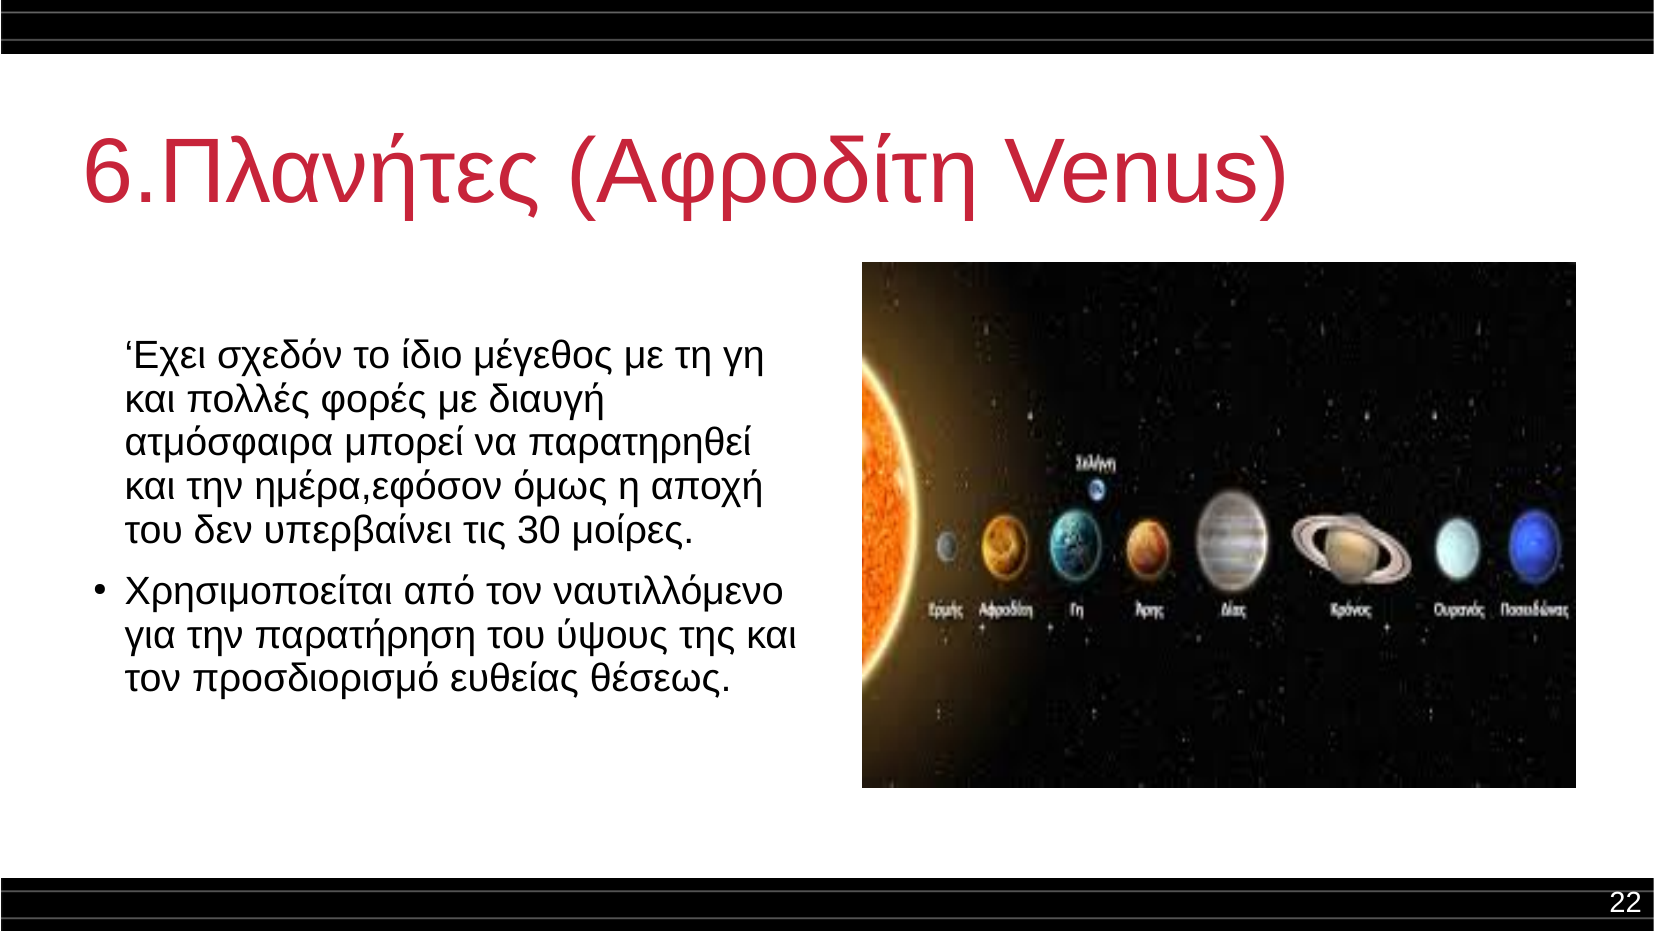

# 6.Πλανήτες (Αφροδίτη Venus)
‘Εχει σχεδόν το ίδιο μέγεθος με τη γη και πολλές φορές με διαυγή ατμόσφαιρα μπορεί να παρατηρηθεί και την ημέρα,εφόσον όμως η αποχή του δεν υπερβαίνει τις 30 μοίρες.
Χρησιμοποείται από τον ναυτιλλόμενο για την παρατήρηση του ύψους της και τον προσδιορισμό ευθείας θέσεως.